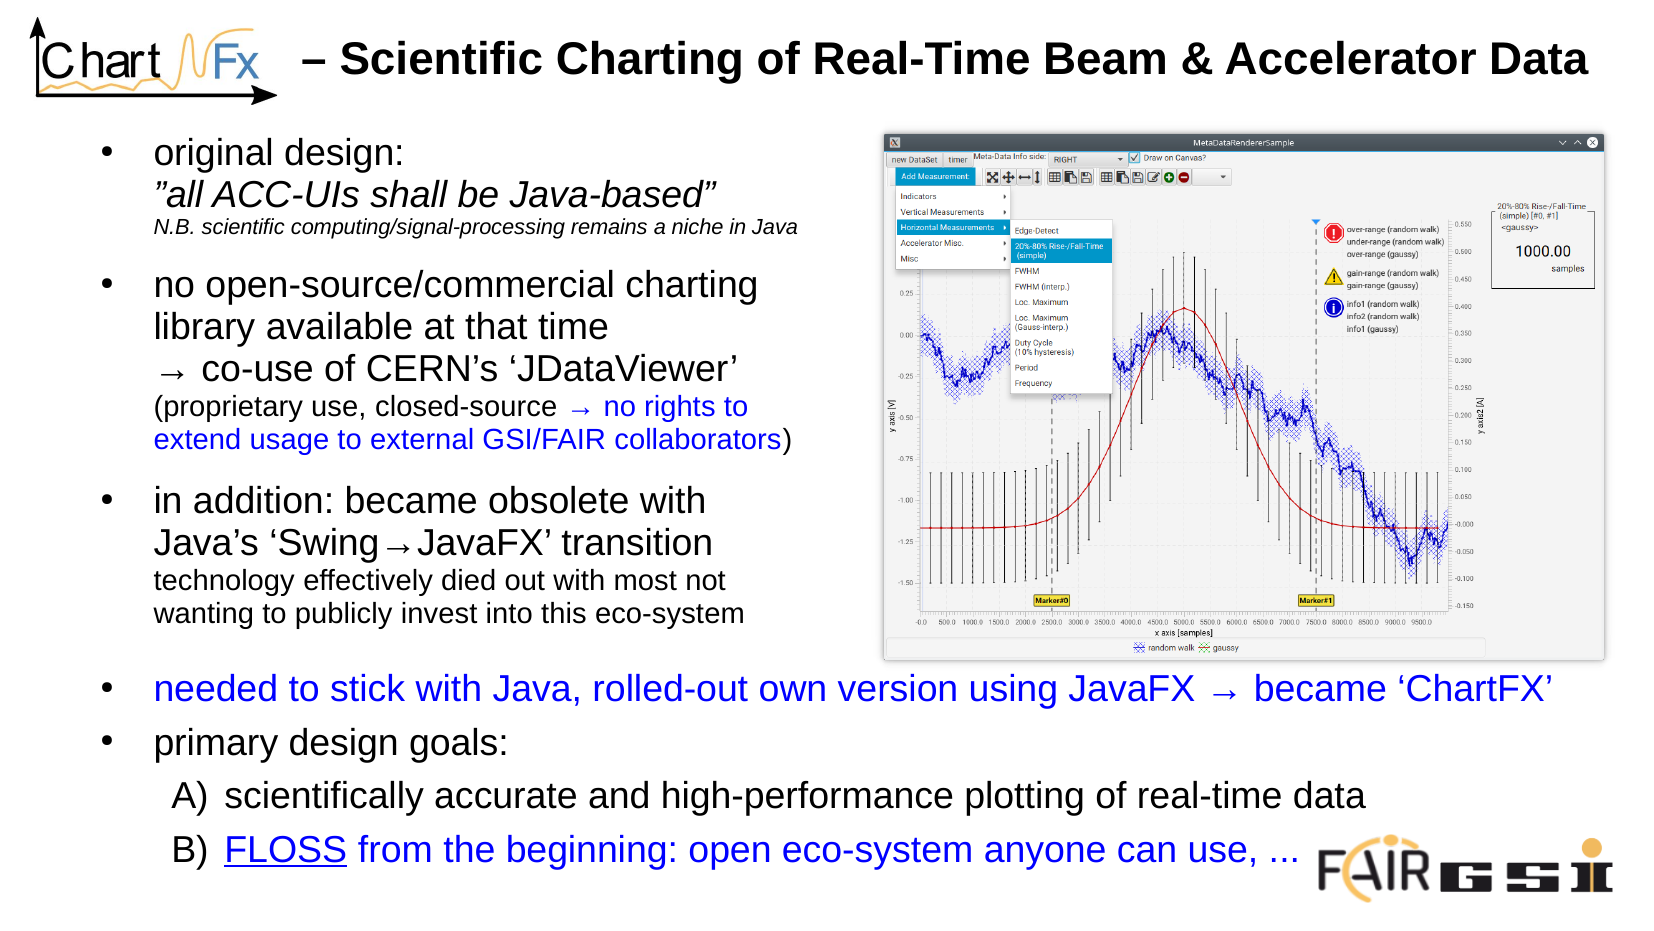

– Scientific Charting of Real-Time Beam & Accelerator Data
# original design: ”all ACC-UIs shall be Java-based” N.B. scientific computing/signal-processing remains a niche in Java
no open-source/commercial charting library available at that time
→ co-use of CERN’s ‘JDataViewer’
(proprietary use, closed-source → no rights to extend usage to external GSI/FAIR collaborators)
in addition: became obsolete with Java’s ‘Swing→JavaFX’ transition
technology effectively died out with most not wanting to publicly invest into this eco-system
needed to stick with Java, rolled-out own version using JavaFX → became ‘ChartFX’
primary design goals:
scientifically accurate and high-performance plotting of real-time data
FLOSS from the beginning: open eco-system anyone can use, ...